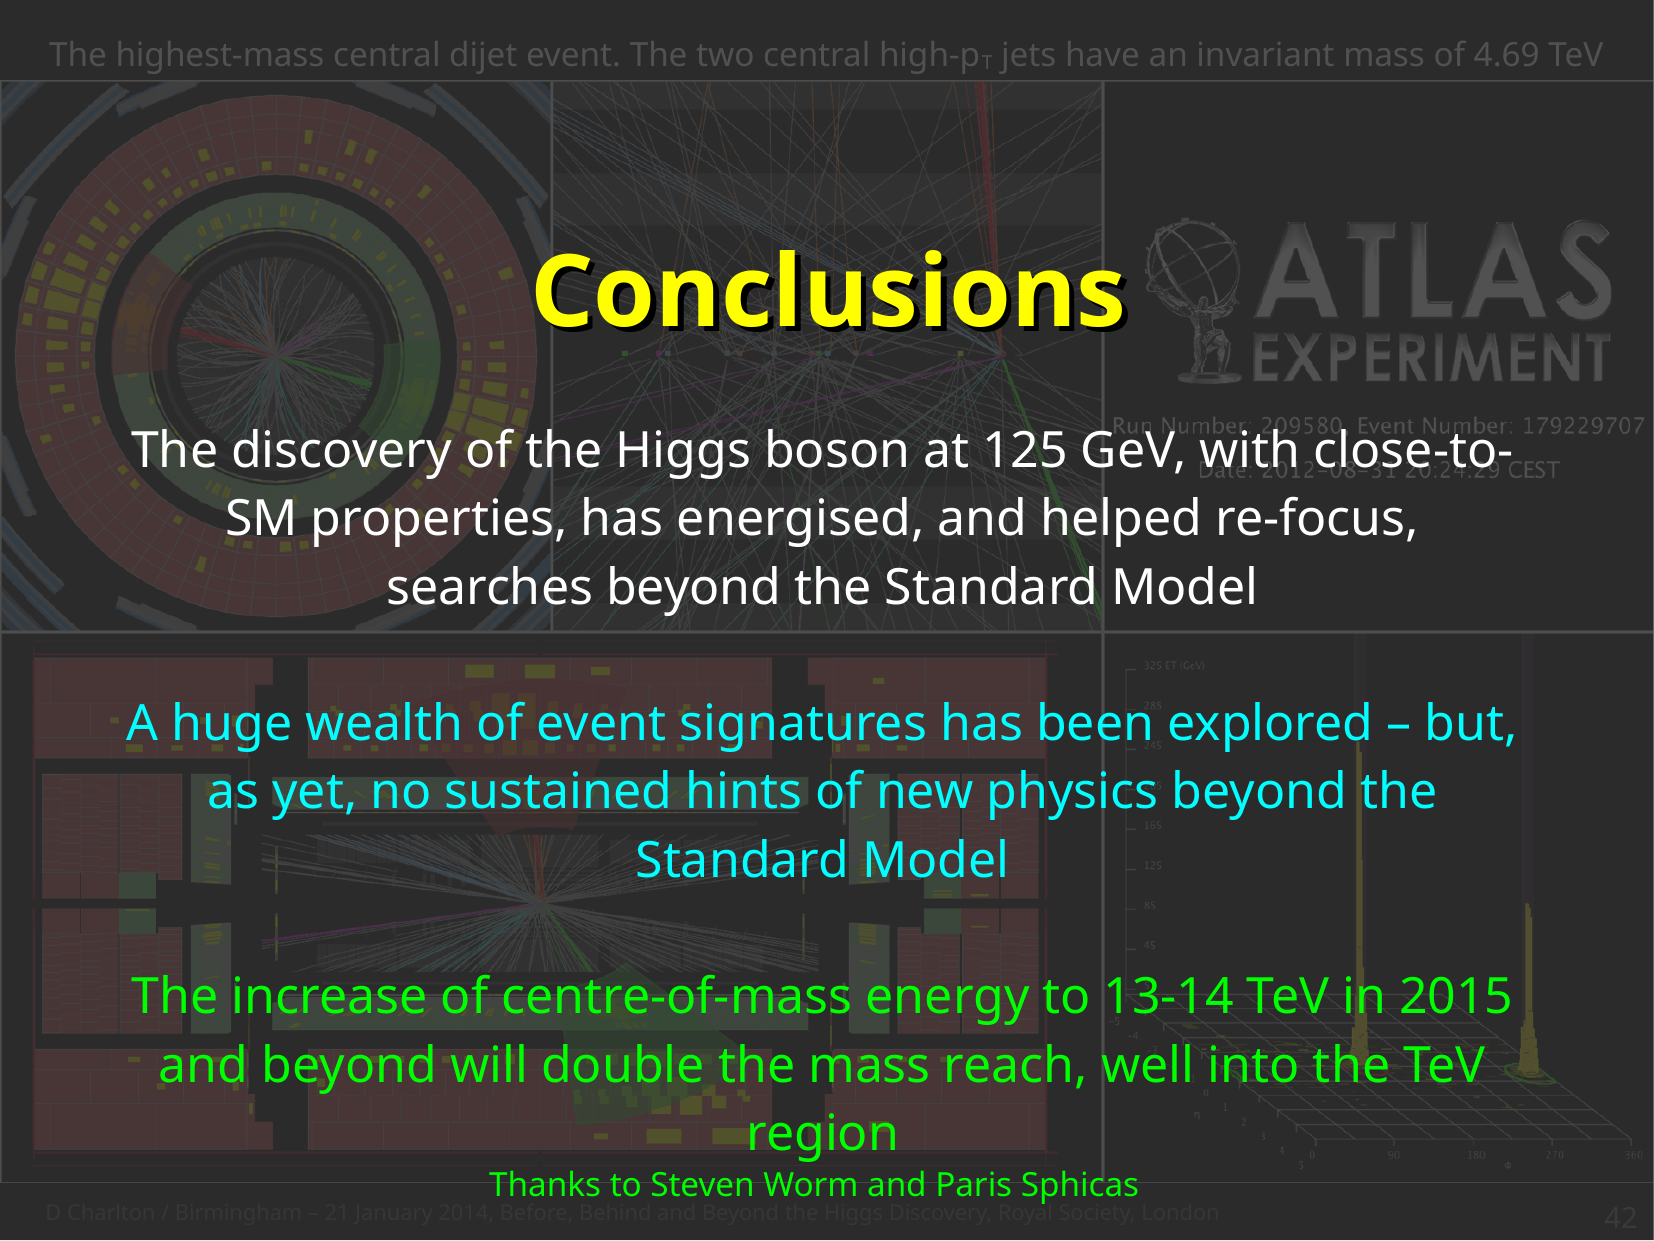

The highest-mass central dijet event. The two central high-pT jets have an invariant mass of 4.69 TeV
Conclusions
The discovery of the Higgs boson at 125 GeV, with close-to-SM properties, has energised, and helped re-focus, searches beyond the Standard Model
A huge wealth of event signatures has been explored – but, as yet, no sustained hints of new physics beyond the Standard Model
The increase of centre-of-mass energy to 13-14 TeV in 2015 and beyond will double the mass reach, well into the TeV region
Thanks to Steven Worm and Paris Sphicas